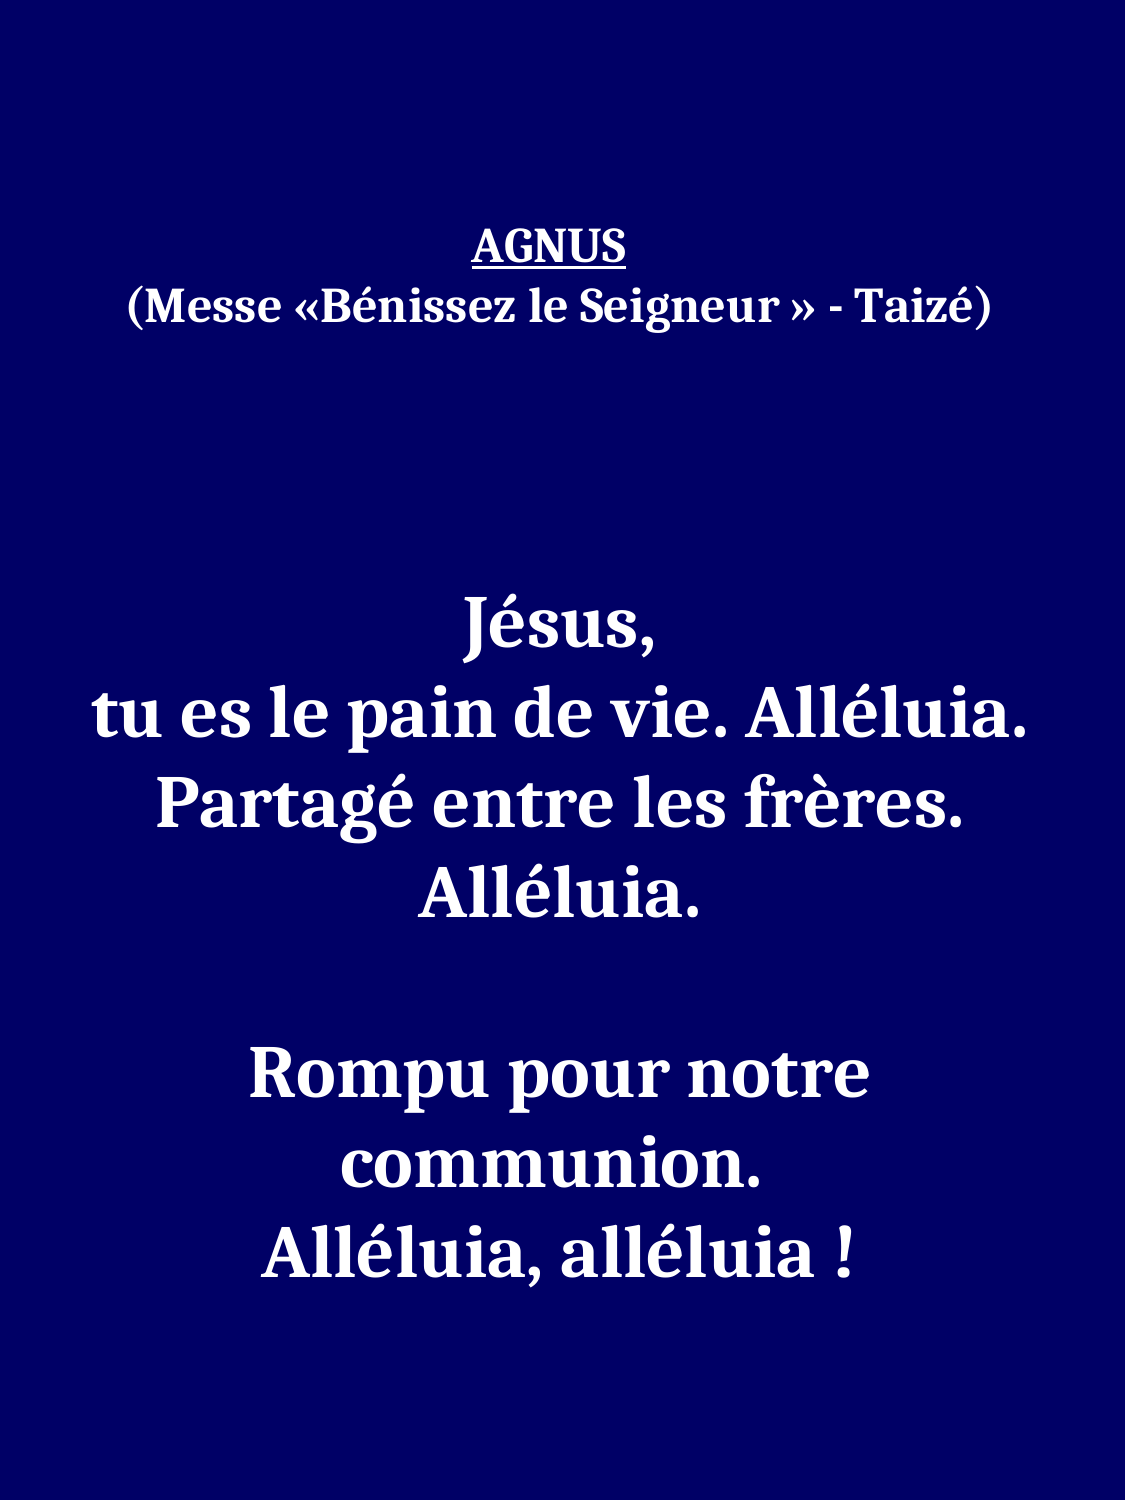

AGNUS
(Messe «Bénissez le Seigneur » - Taizé)
Jésus,
tu es le pain de vie. Alléluia.
Partagé entre les frères. Alléluia.
Rompu pour notre communion.
Alléluia, alléluia !